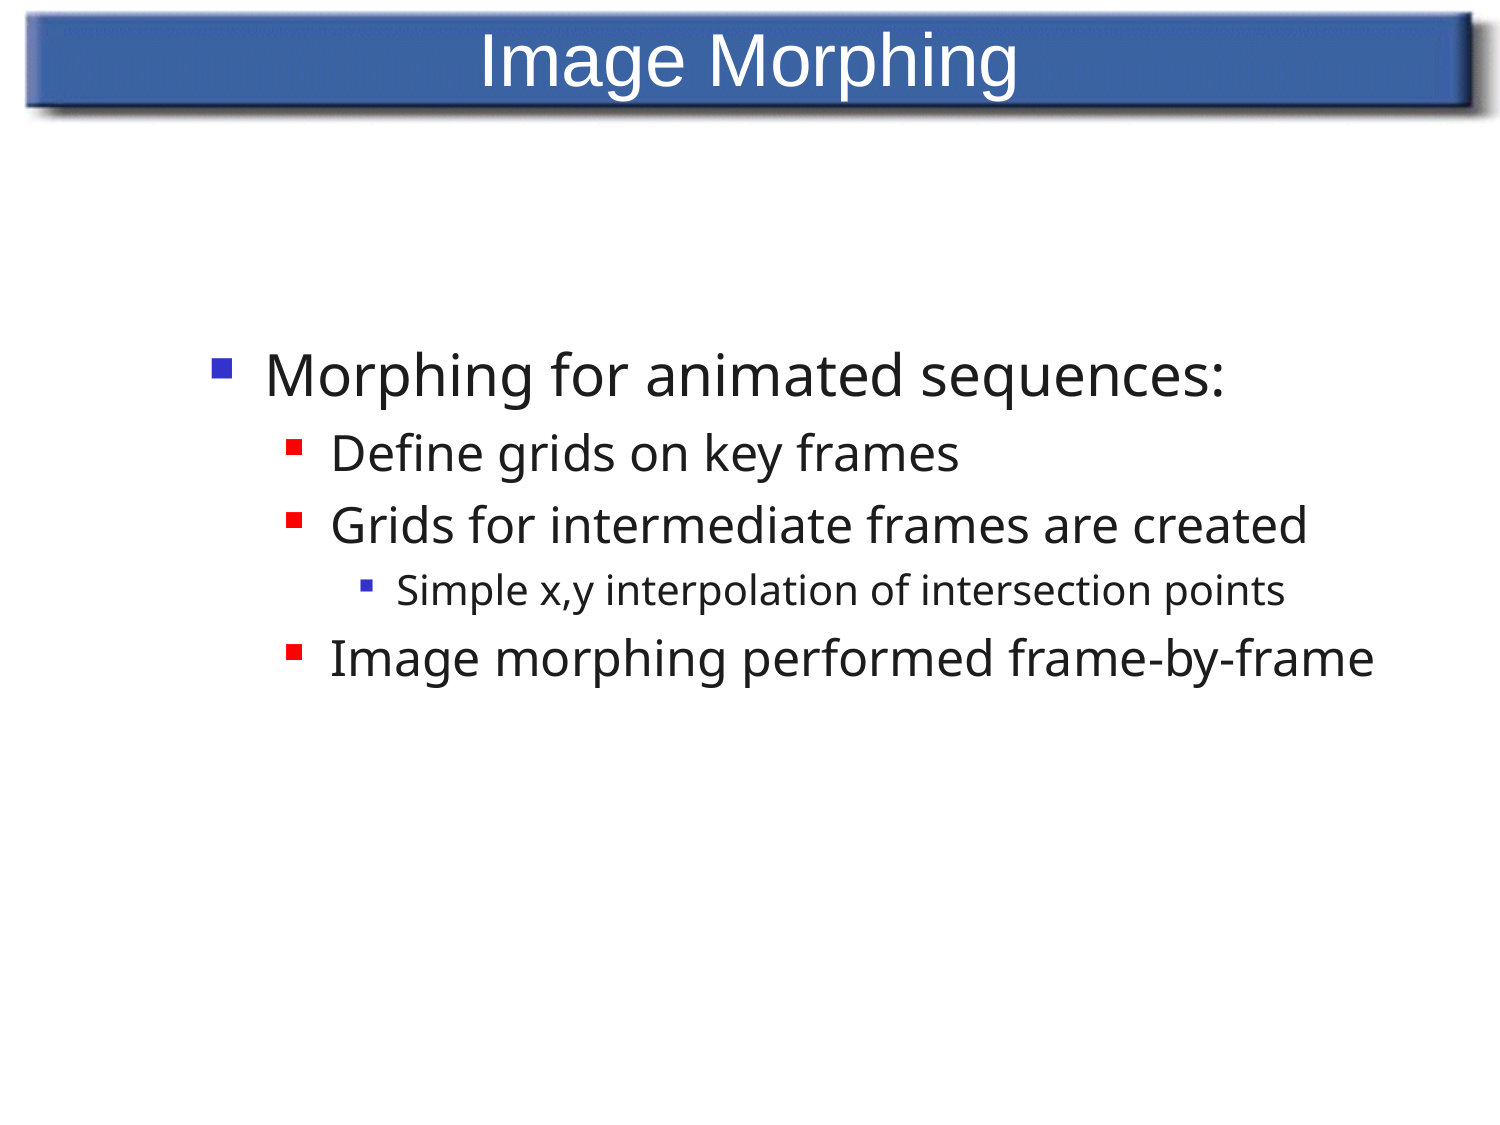

# Image Morphing
Morphing for animated sequences:
Define grids on key frames
Grids for intermediate frames are created
Simple x,y interpolation of intersection points
Image morphing performed frame-by-frame